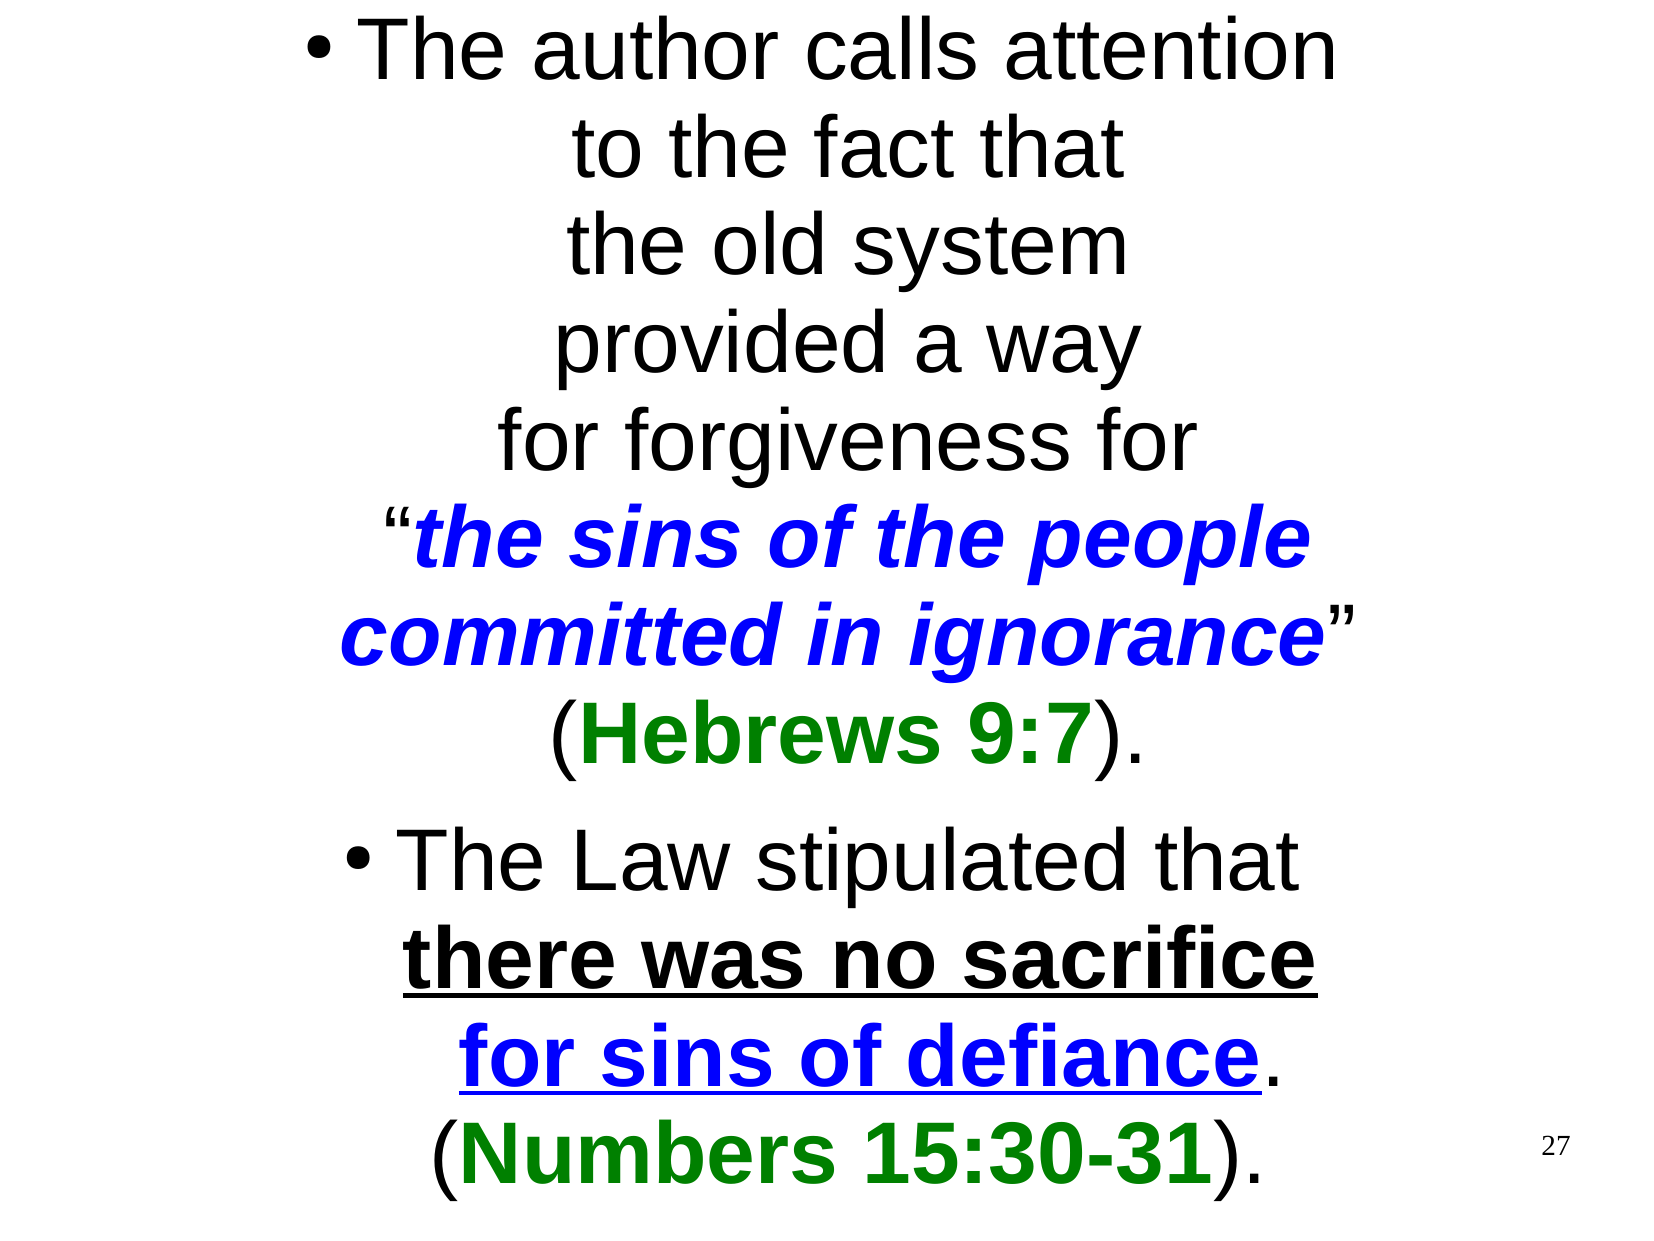

# The author calls attention to the fact that the old system provided a way for forgiveness for “the sins of the people committed in ignorance” (Hebrews 9:7).
The Law stipulated that
there was no sacrifice
 for sins of defiance.
 (Numbers 15:30-31).
27